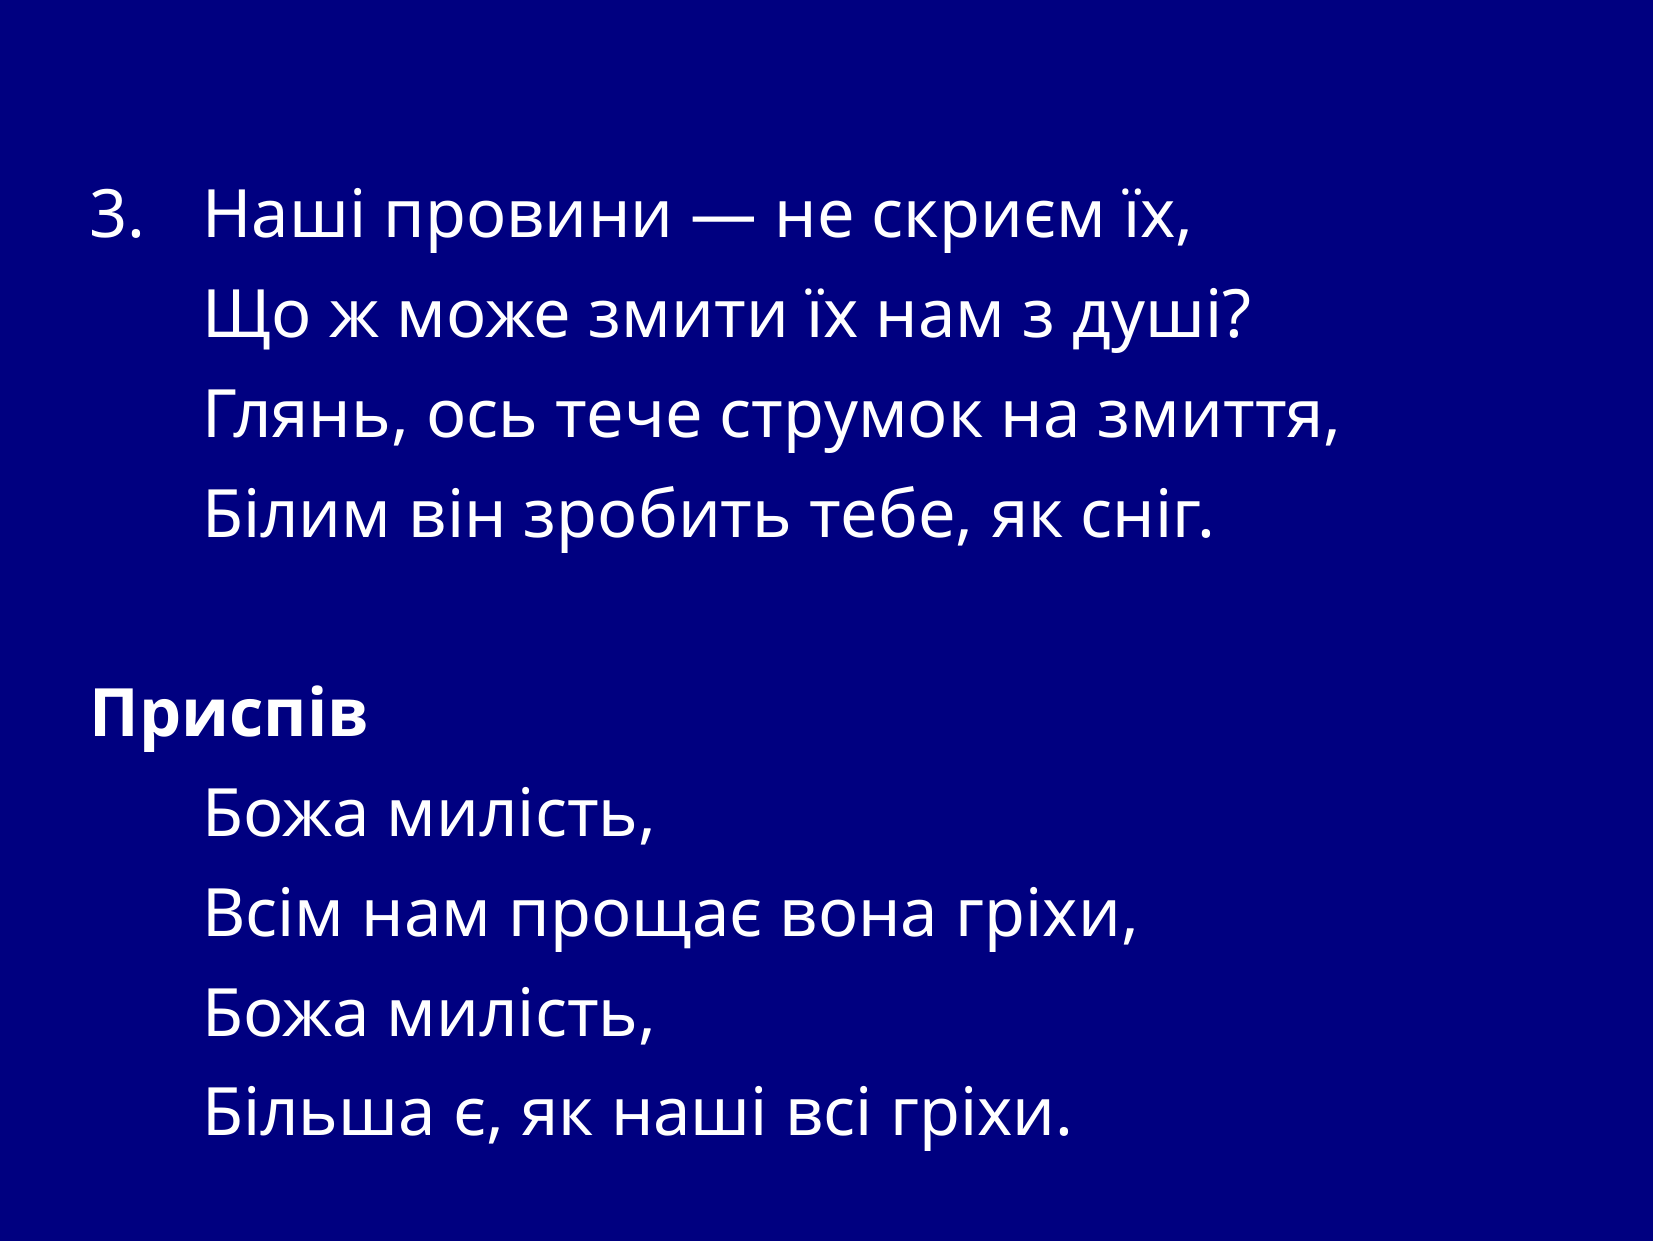

3.	Наші провини ― не скриєм їх,
	Що ж може змити їх нам з душі?
	Глянь, ось тече струмок на змиття,
	Білим він зробить тебе, як сніг.
Приспів
	Божа милість,
	Всім нам прощає вона гріхи,
	Божа милість,
	Більша є, як наші всі гріхи.